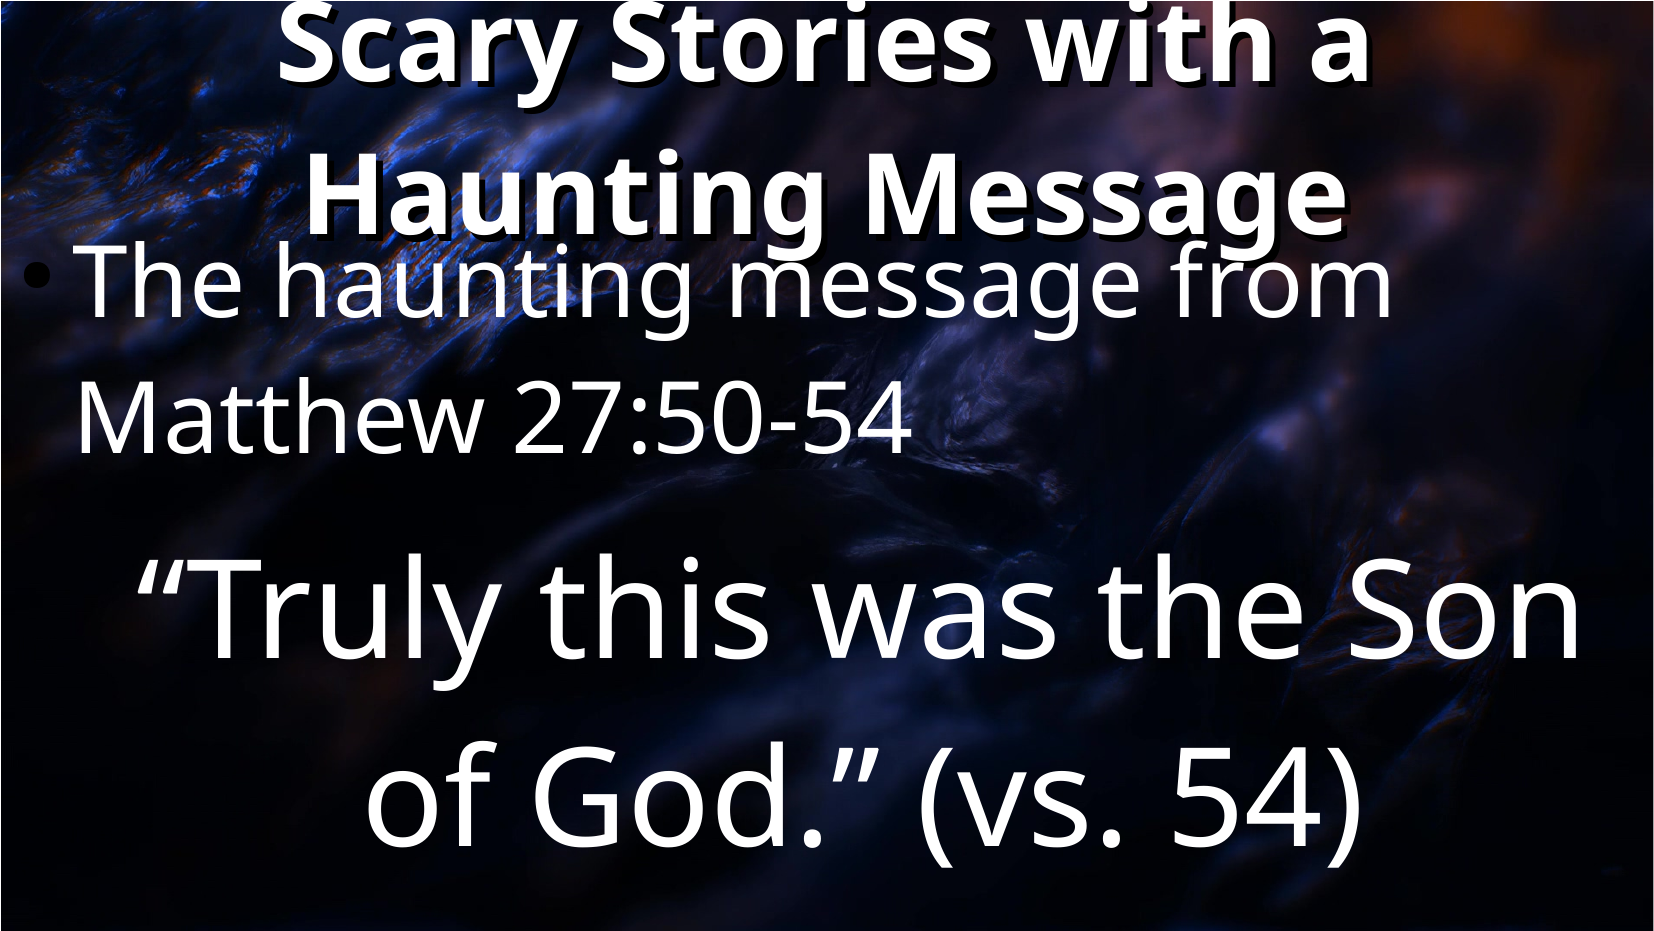

# Scary Stories with a Haunting Message
The haunting message from Matthew 27:50-54
“Truly this was the Son of God.” (vs. 54)